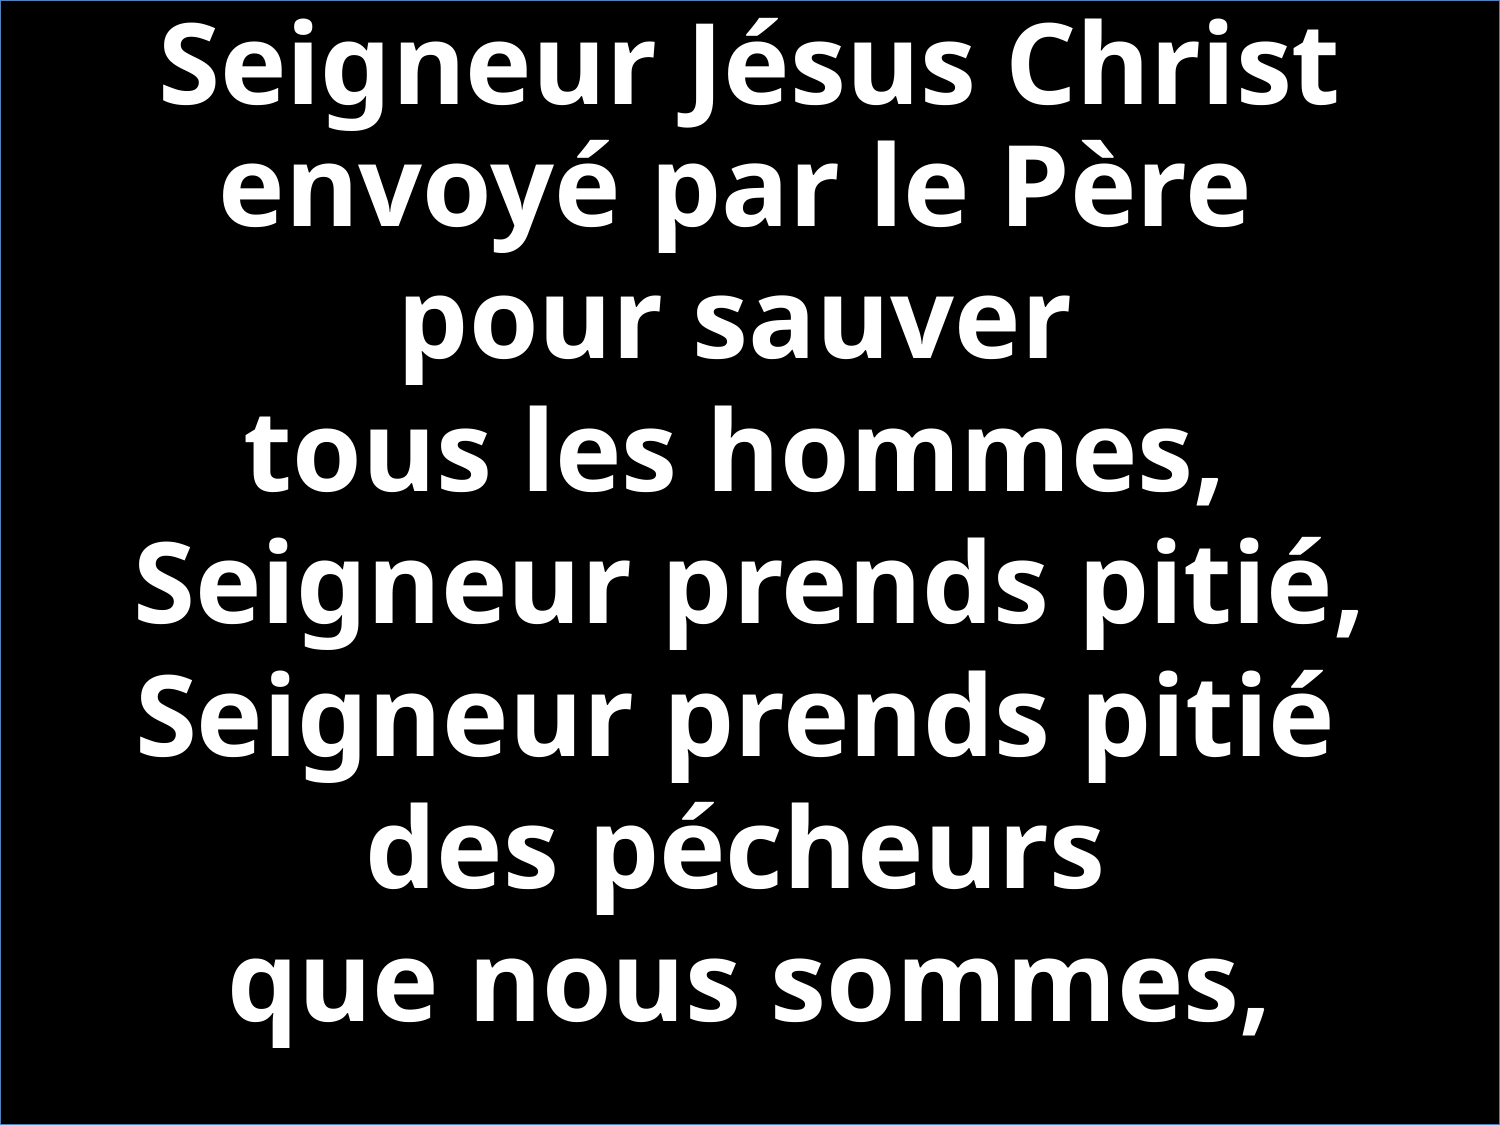

# Seigneur Jésus Christ envoyé par le Père
pour sauver
tous les hommes,
Seigneur prends pitié,
Seigneur prends pitié
des pécheurs
que nous sommes,